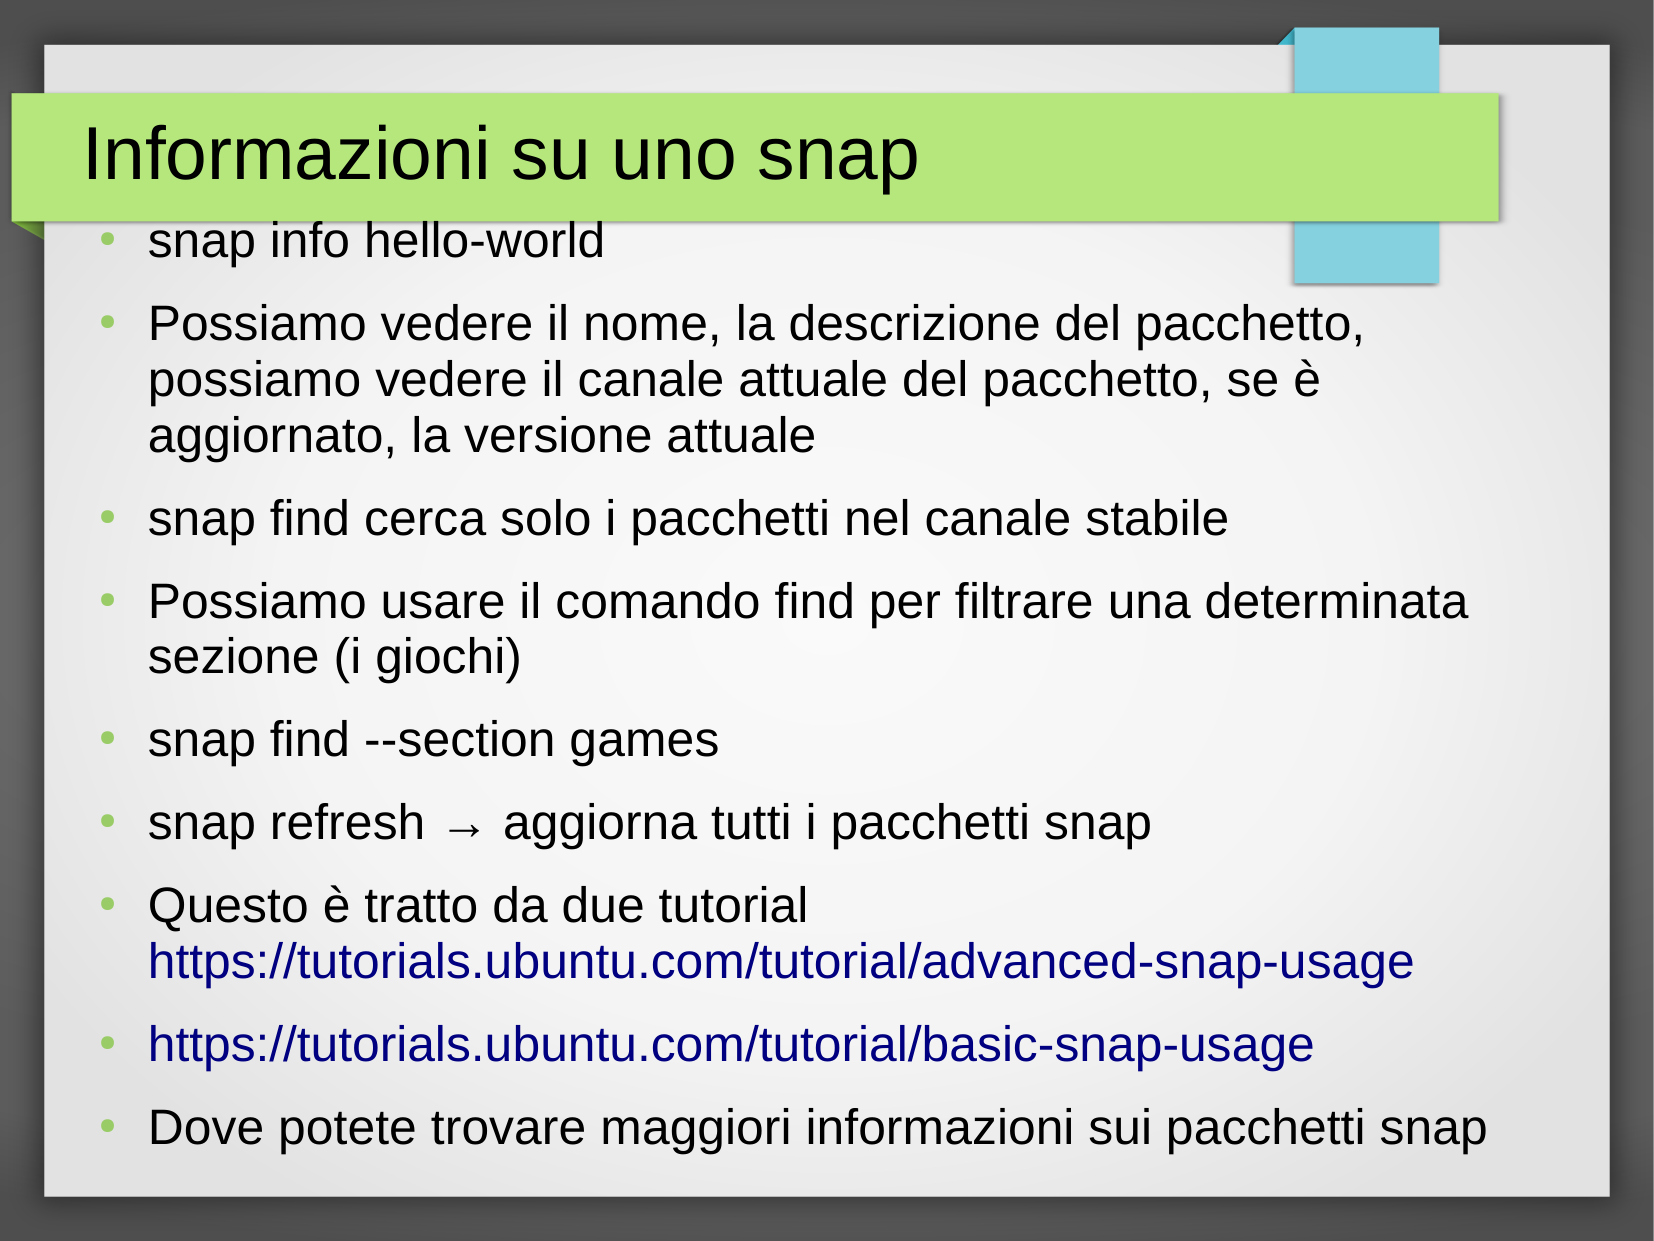

# Informazioni su uno snap
snap info hello-world
Possiamo vedere il nome, la descrizione del pacchetto, possiamo vedere il canale attuale del pacchetto, se è aggiornato, la versione attuale
snap find cerca solo i pacchetti nel canale stabile
Possiamo usare il comando find per filtrare una determinata sezione (i giochi)
snap find --section games
snap refresh → aggiorna tutti i pacchetti snap
Questo è tratto da due tutorialhttps://tutorials.ubuntu.com/tutorial/advanced-snap-usage
https://tutorials.ubuntu.com/tutorial/basic-snap-usage
Dove potete trovare maggiori informazioni sui pacchetti snap